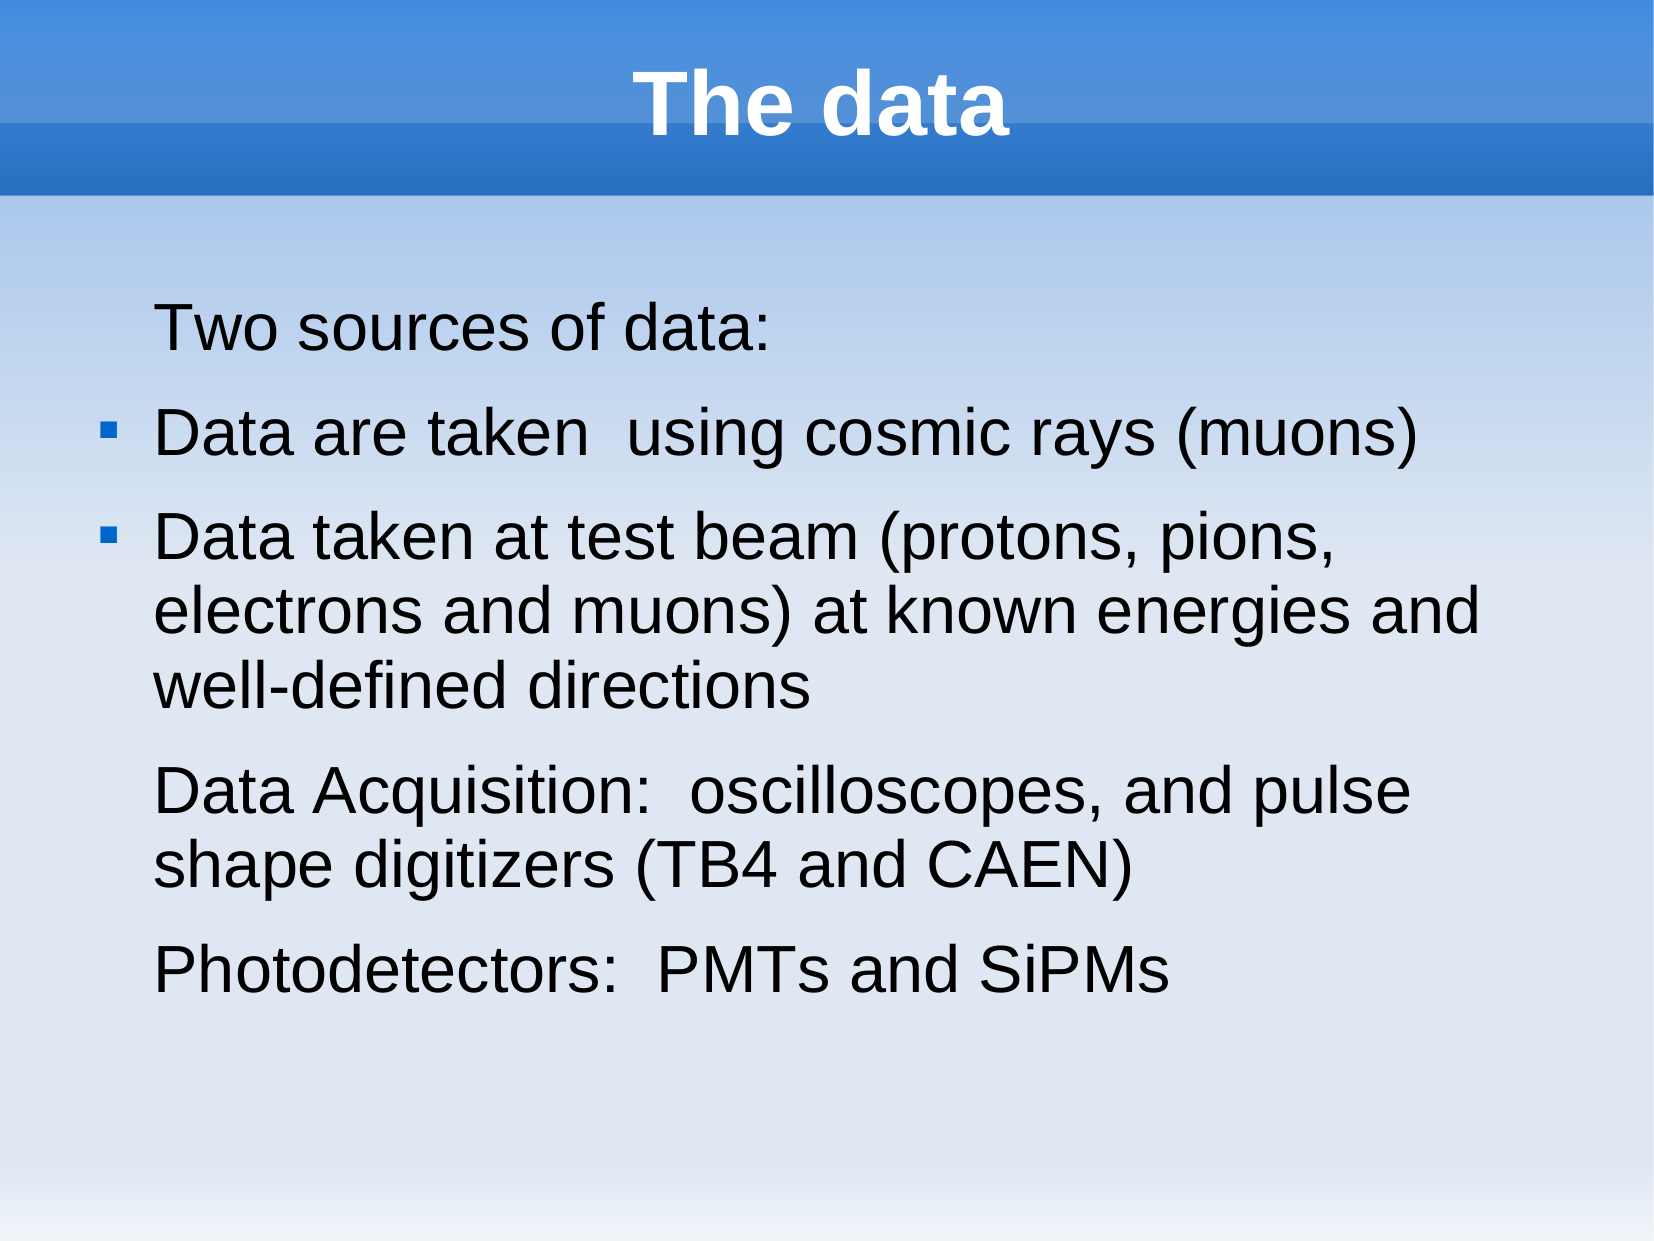

# The data
Two sources of data:
Data are taken using cosmic rays (muons)
Data taken at test beam (protons, pions, electrons and muons) at known energies and well-defined directions
Data Acquisition: oscilloscopes, and pulse shape digitizers (TB4 and CAEN)
Photodetectors: PMTs and SiPMs